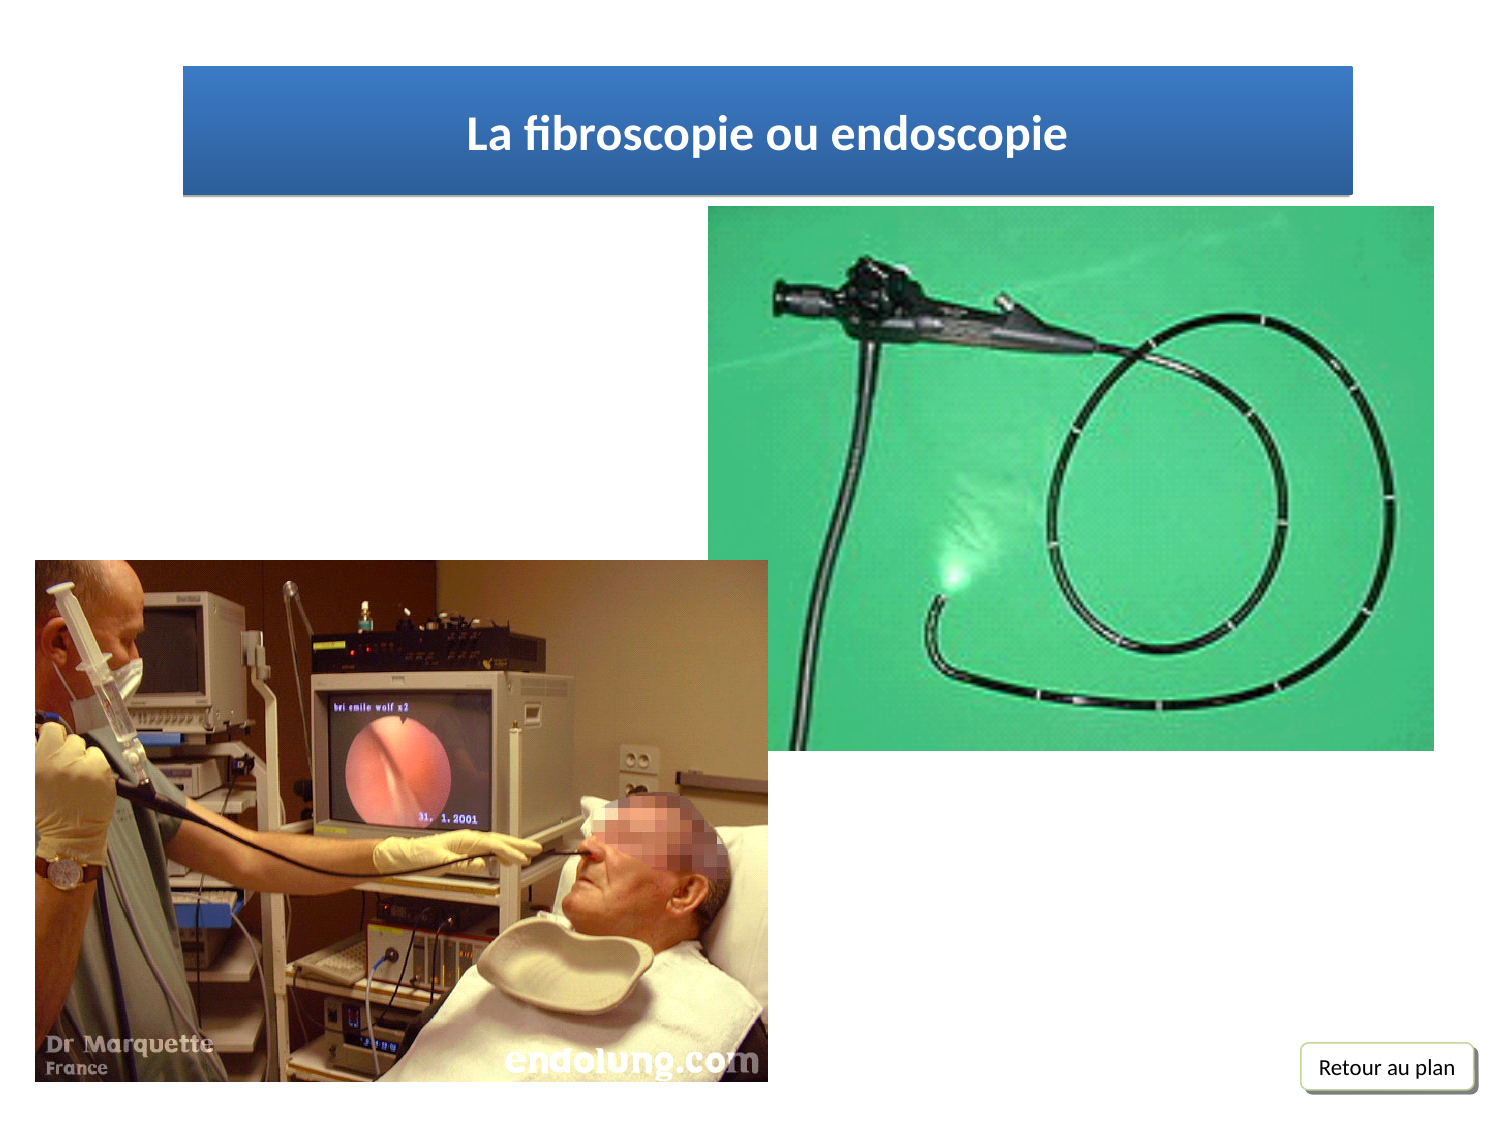

La fibroscopie ou endoscopie
Retour au plan